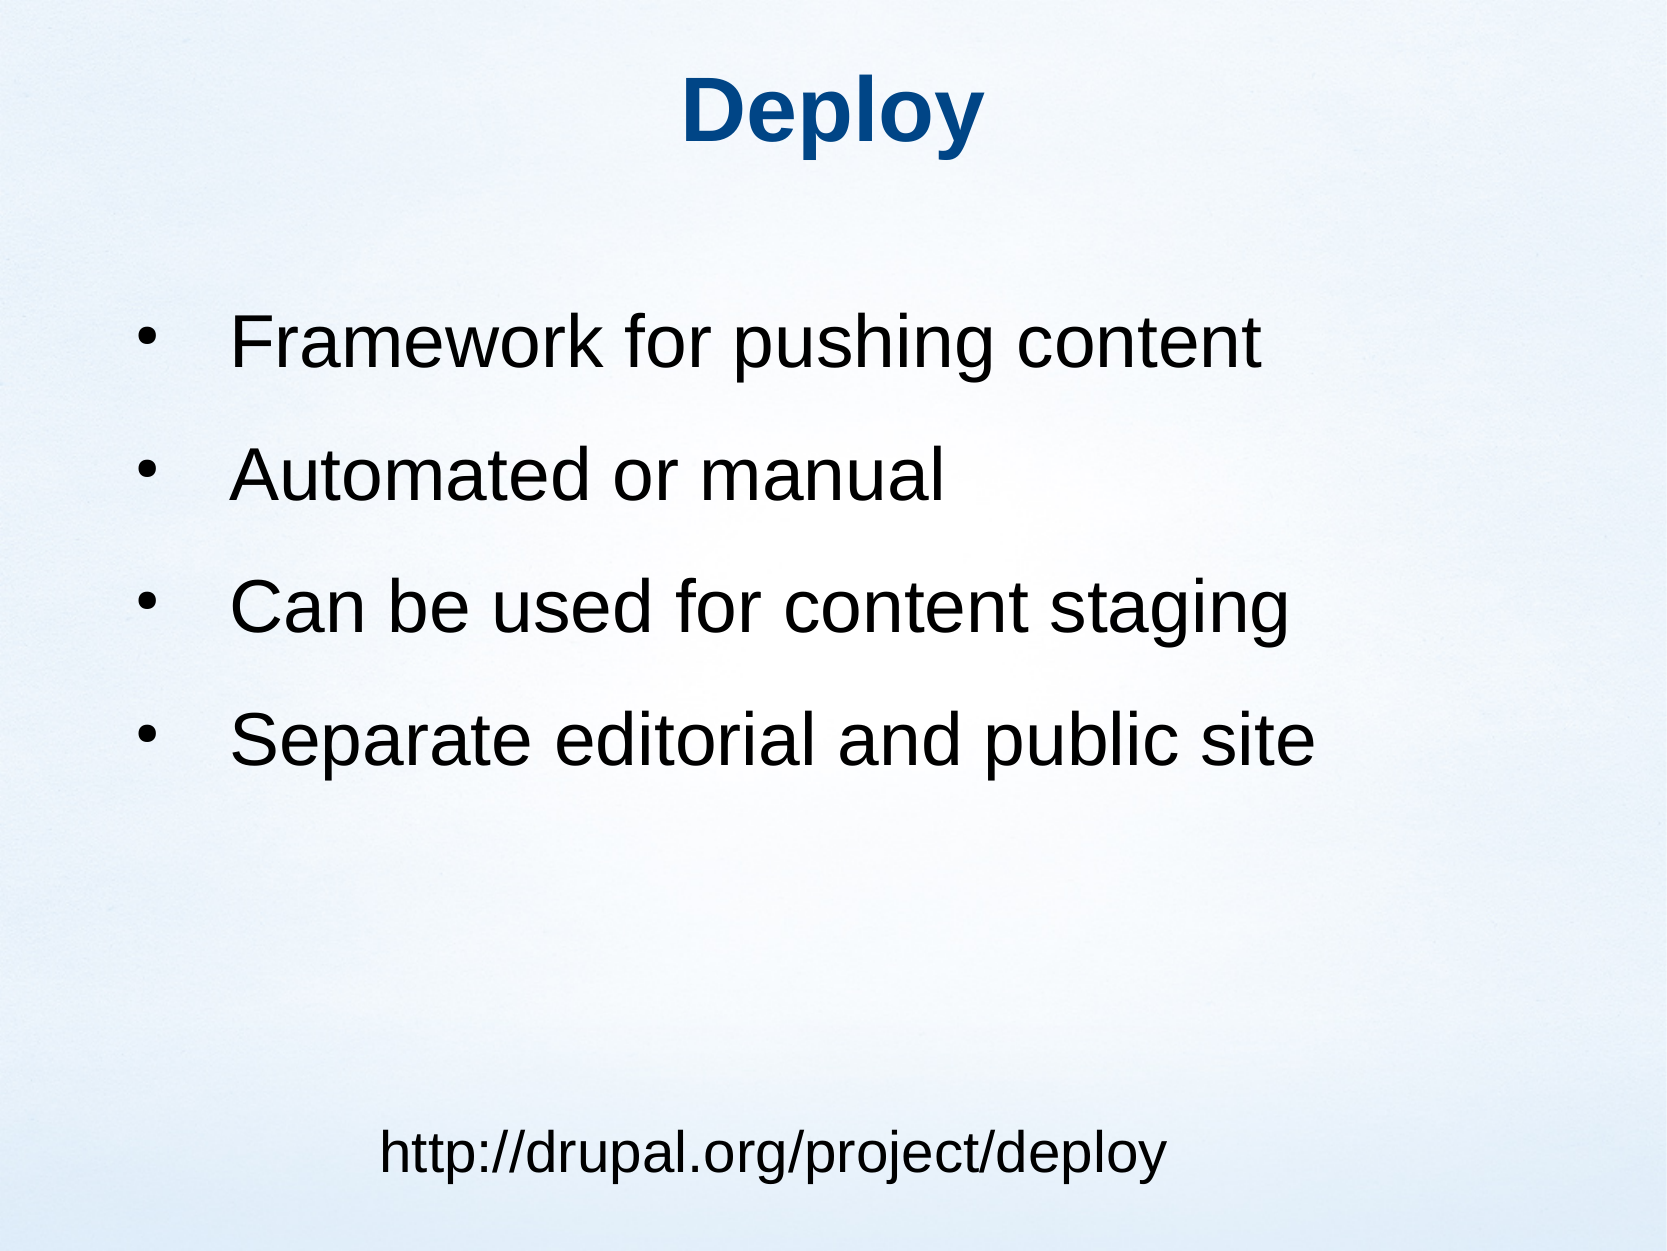

# Deploy
Framework for pushing content
Automated or manual
Can be used for content staging
Separate editorial and public site
http://drupal.org/project/deploy